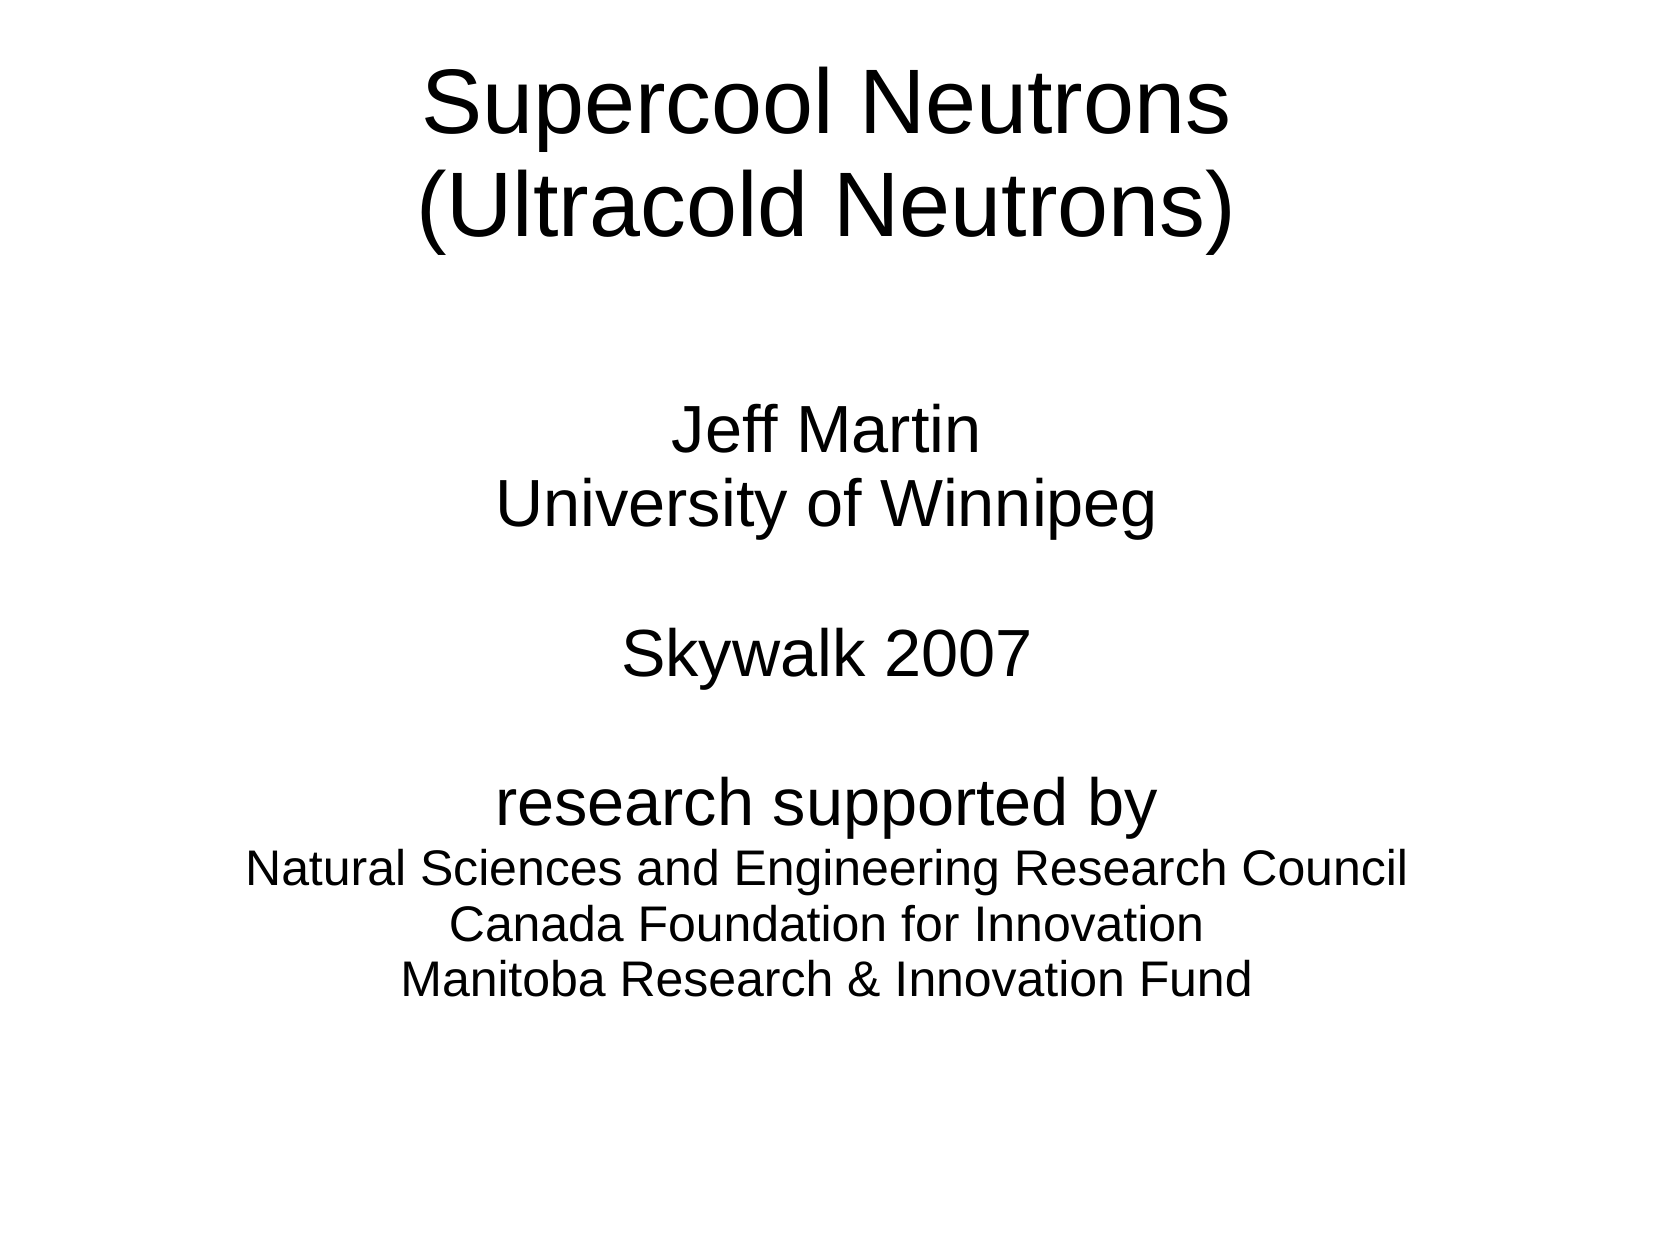

# Supercool Neutrons (Ultracold Neutrons)
Jeff Martin
University of Winnipeg
Skywalk 2007
research supported by
Natural Sciences and Engineering Research Council
Canada Foundation for Innovation
Manitoba Research & Innovation Fund